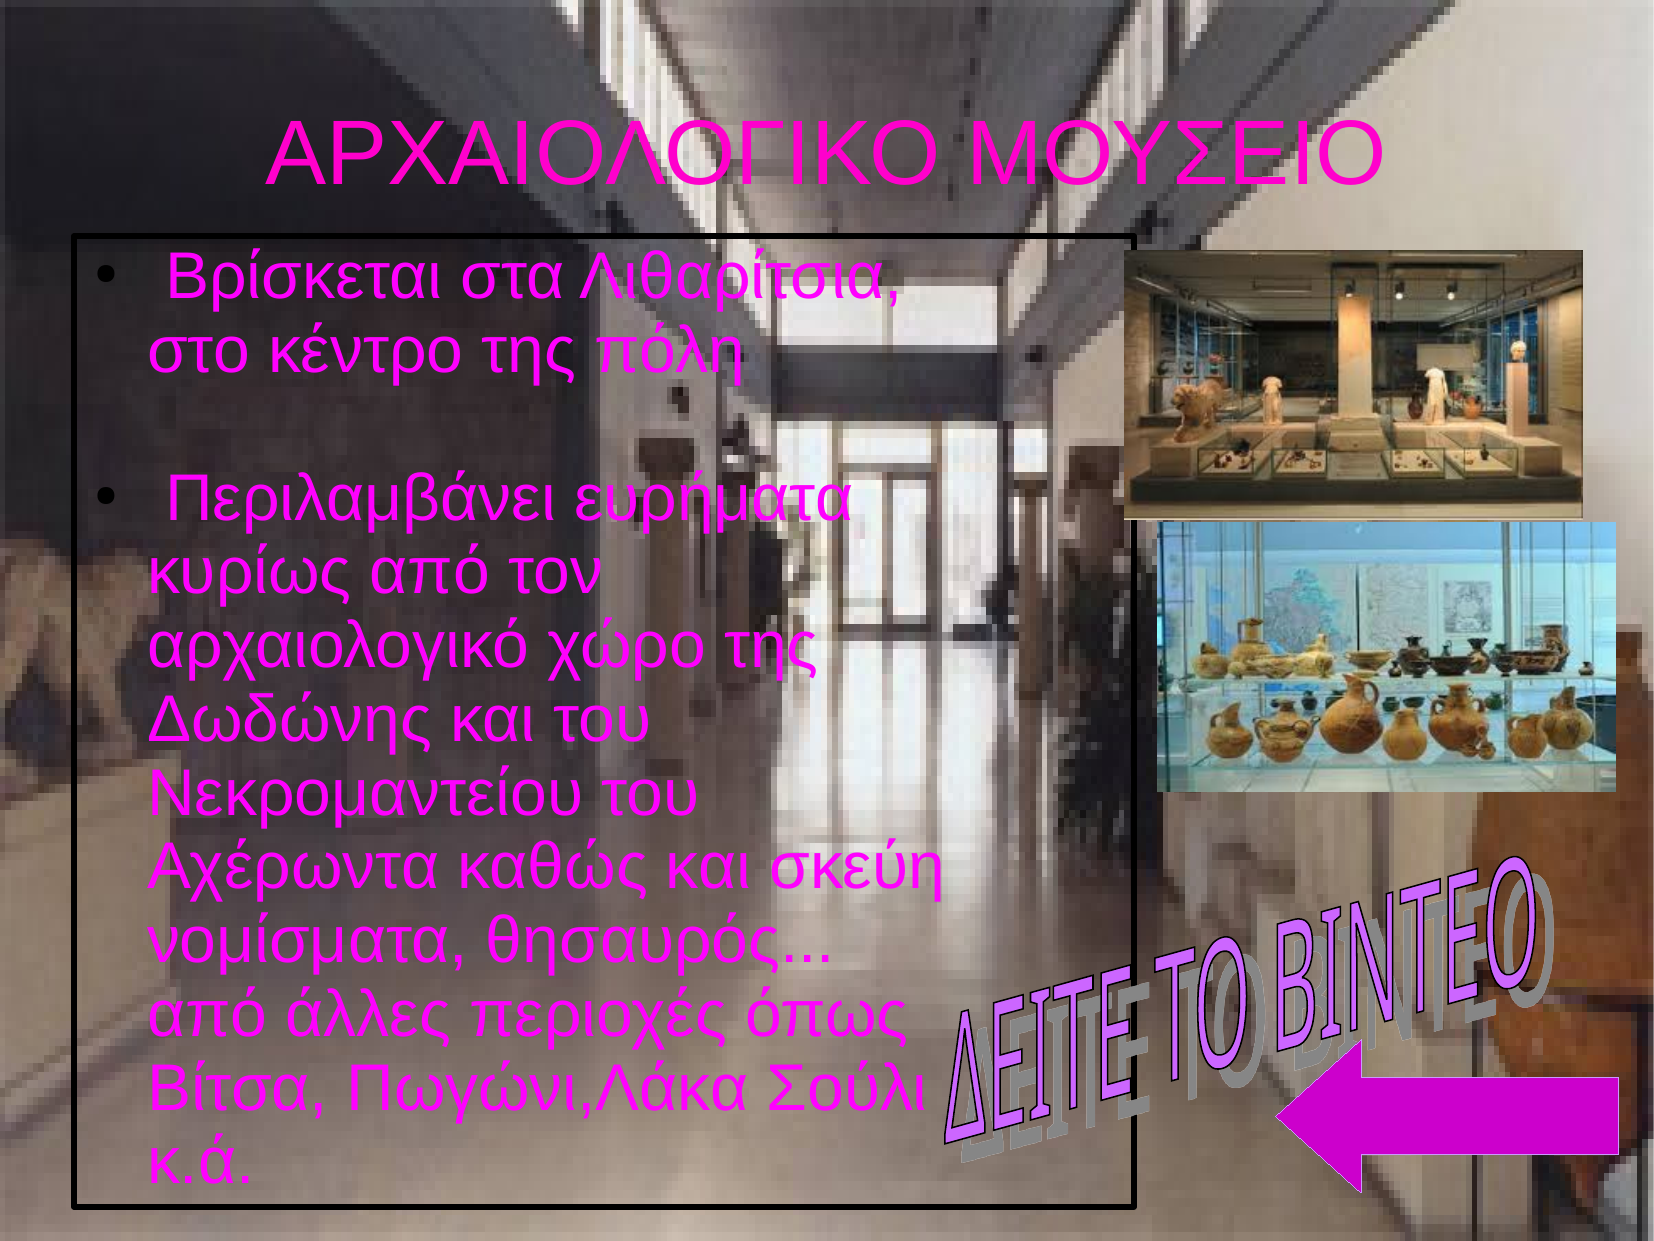

# ΑΡΧΑΙΟΛΟΓΙΚΟ ΜΟΥΣΕΙΟ
 Βρίσκεται στα Λιθαρίτσια,
στο κέντρο της πόλη
 Περιλαμβάνει ευρήματα
κυρίως από τον
αρχαιολογικό χώρο της
Δωδώνης και του
Νεκρομαντείου του
Αχέρωντα καθώς και σκεύη
νομίσματα, θησαυρός...
από άλλες περιοχές όπως
Βίτσα, Πωγώνι,Λάκα Σούλι
κ.ά.
ΔΕΙΤΕ ΤΟ ΒΙΝΤΕΟ